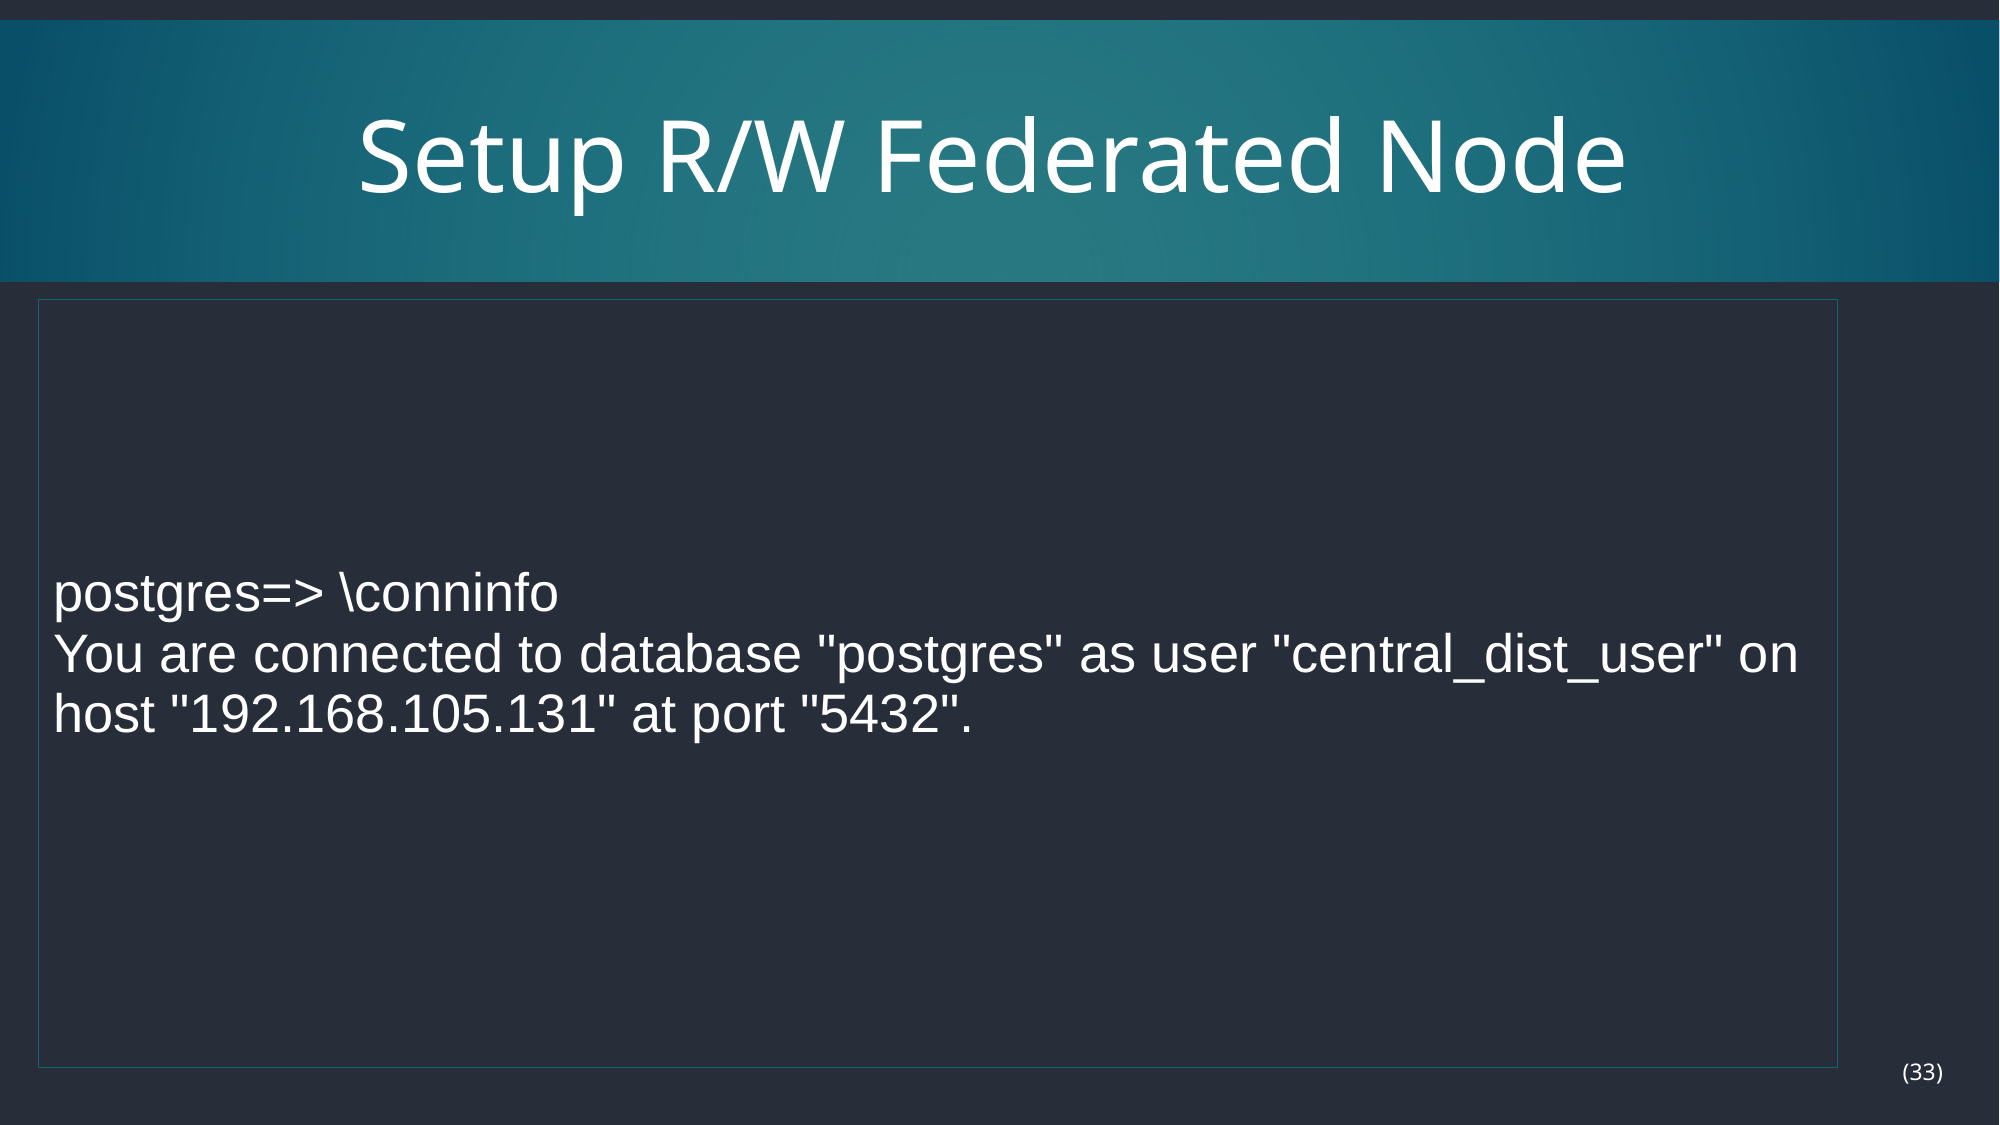

Setup R/W Federated Node
postgres=> \conninfo
You are connected to database "postgres" as user "central_dist_user" on host "192.168.105.131" at port "5432".